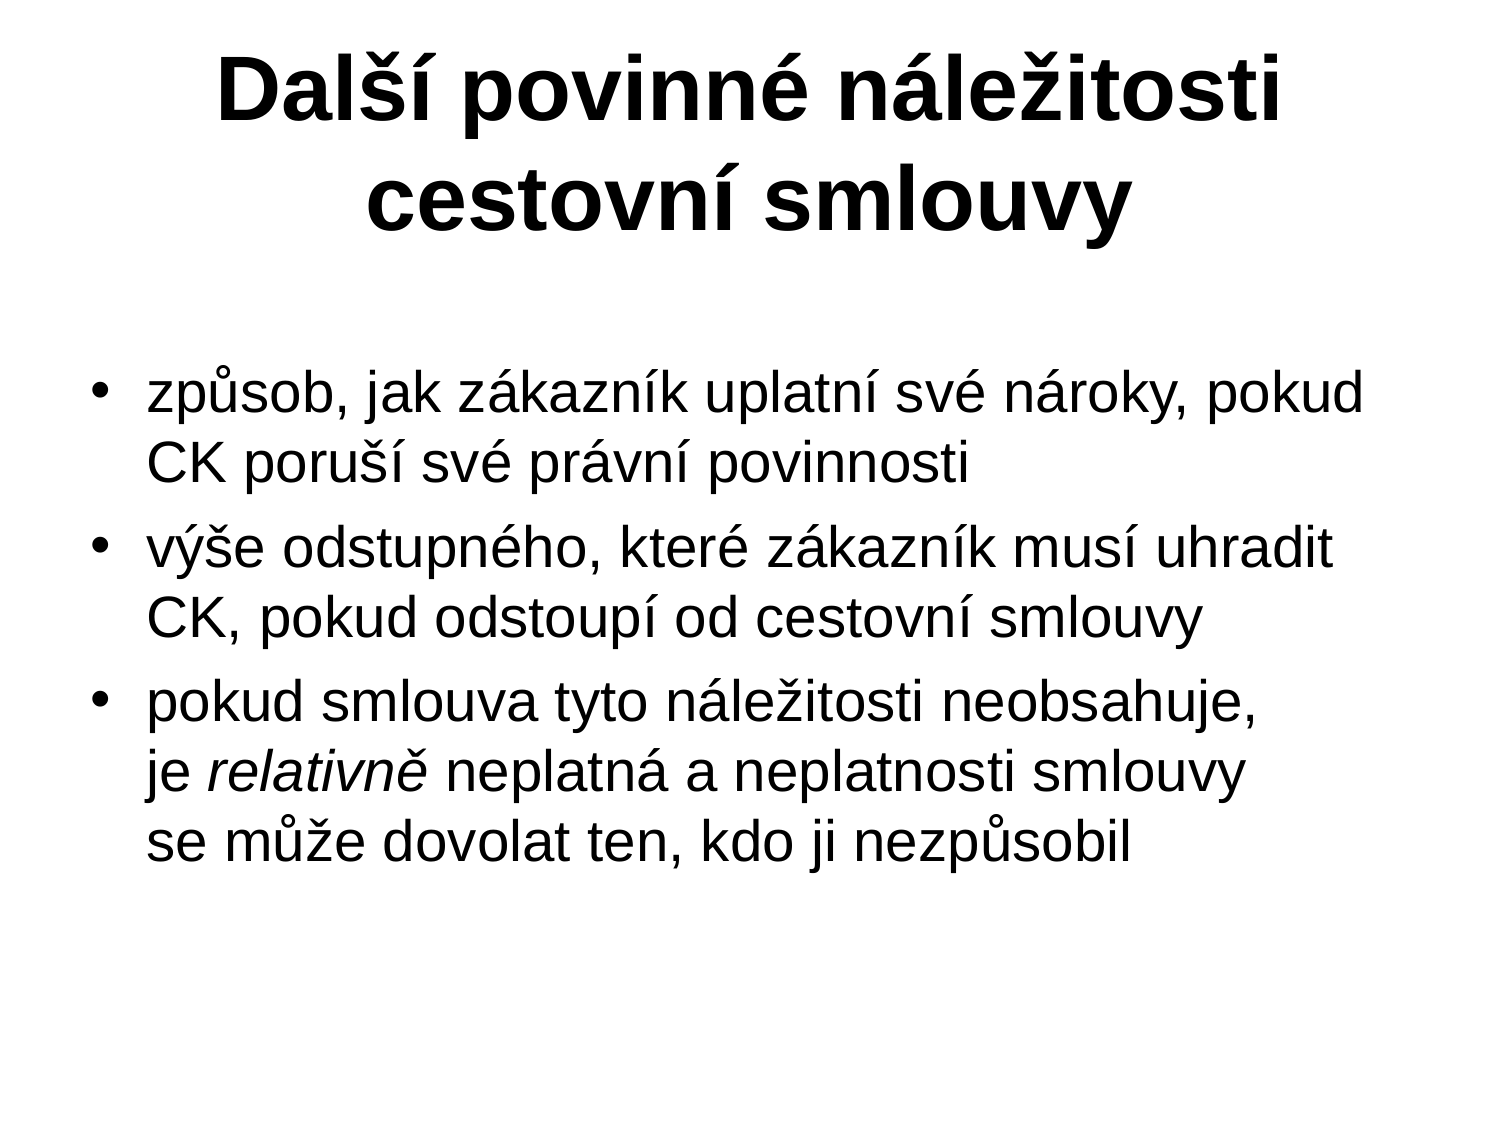

# Další povinné náležitosti cestovní smlouvy
způsob, jak zákazník uplatní své nároky, pokud CK poruší své právní povinnosti
výše odstupného, které zákazník musí uhradit CK, pokud odstoupí od cestovní smlouvy
pokud smlouva tyto náležitosti neobsahuje,
je relativně neplatná a neplatnosti smlouvy
se může dovolat ten, kdo ji nezpůsobil